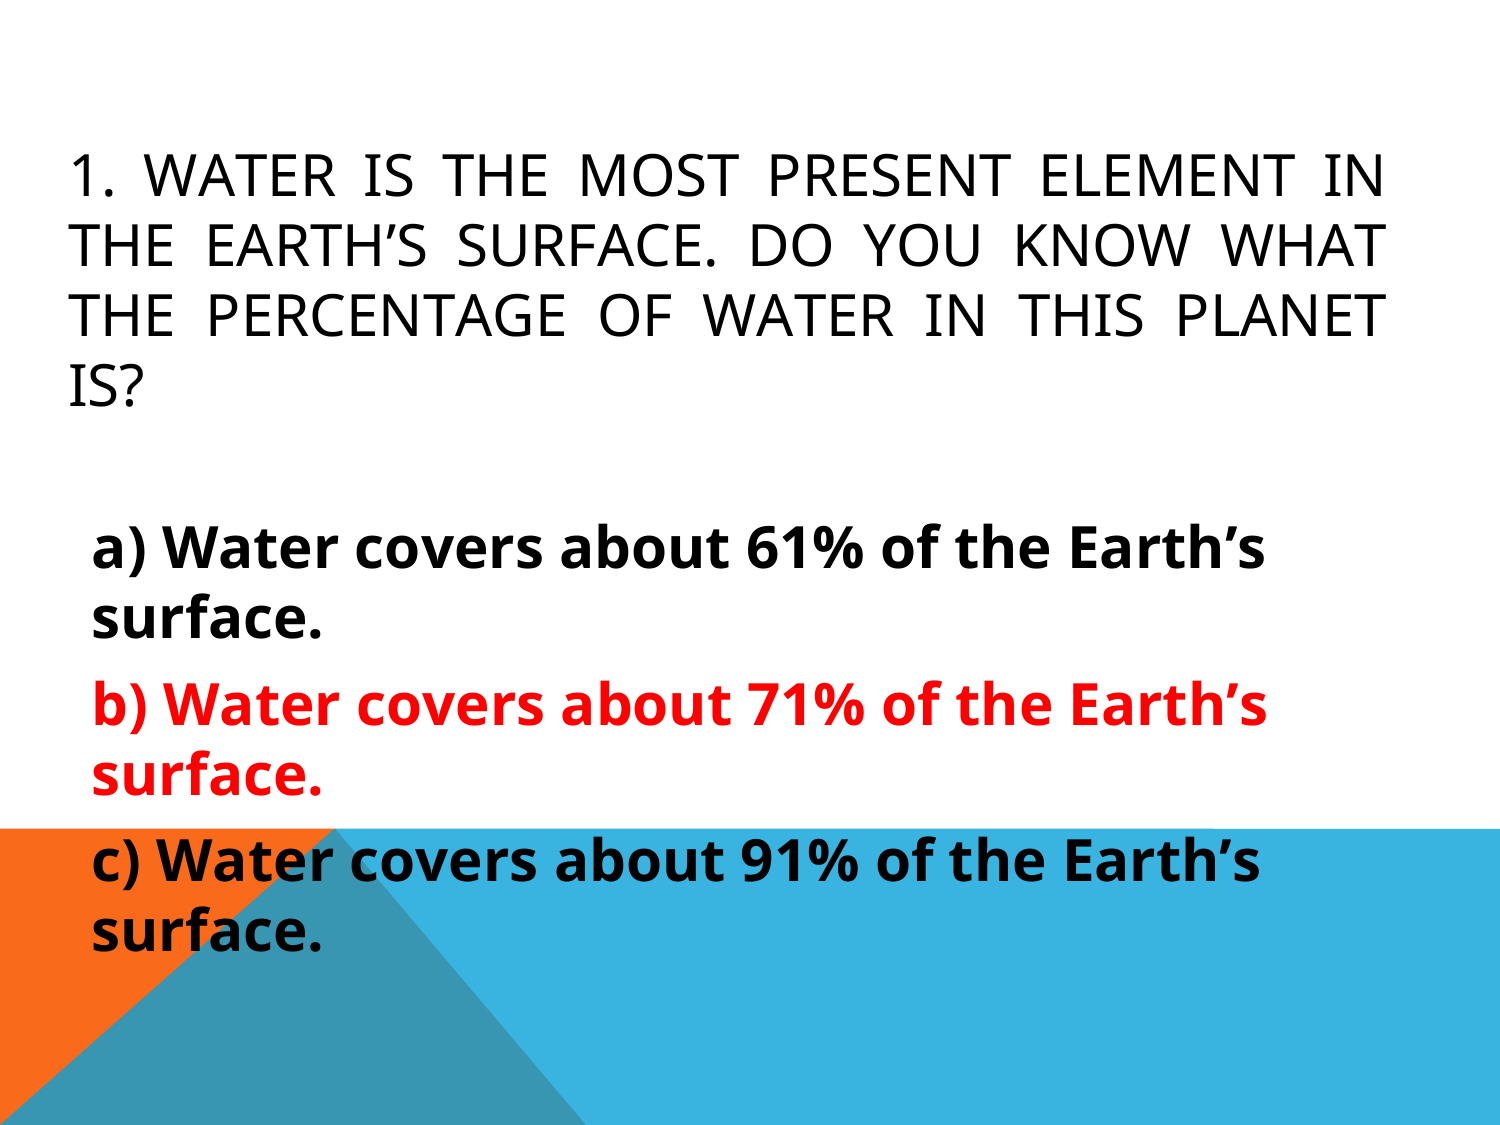

# 1. WATER IS THE MOST PRESENT ELEMENT IN THE EARTH’S SURFACE. DO YOU KNOW WHAT THE PERCENTAGE OF WATER IN THIS PLANET IS?
a) Water covers about 61% of the Earth’s surface.
b) Water covers about 71% of the Earth’s surface.
c) Water covers about 91% of the Earth’s surface.